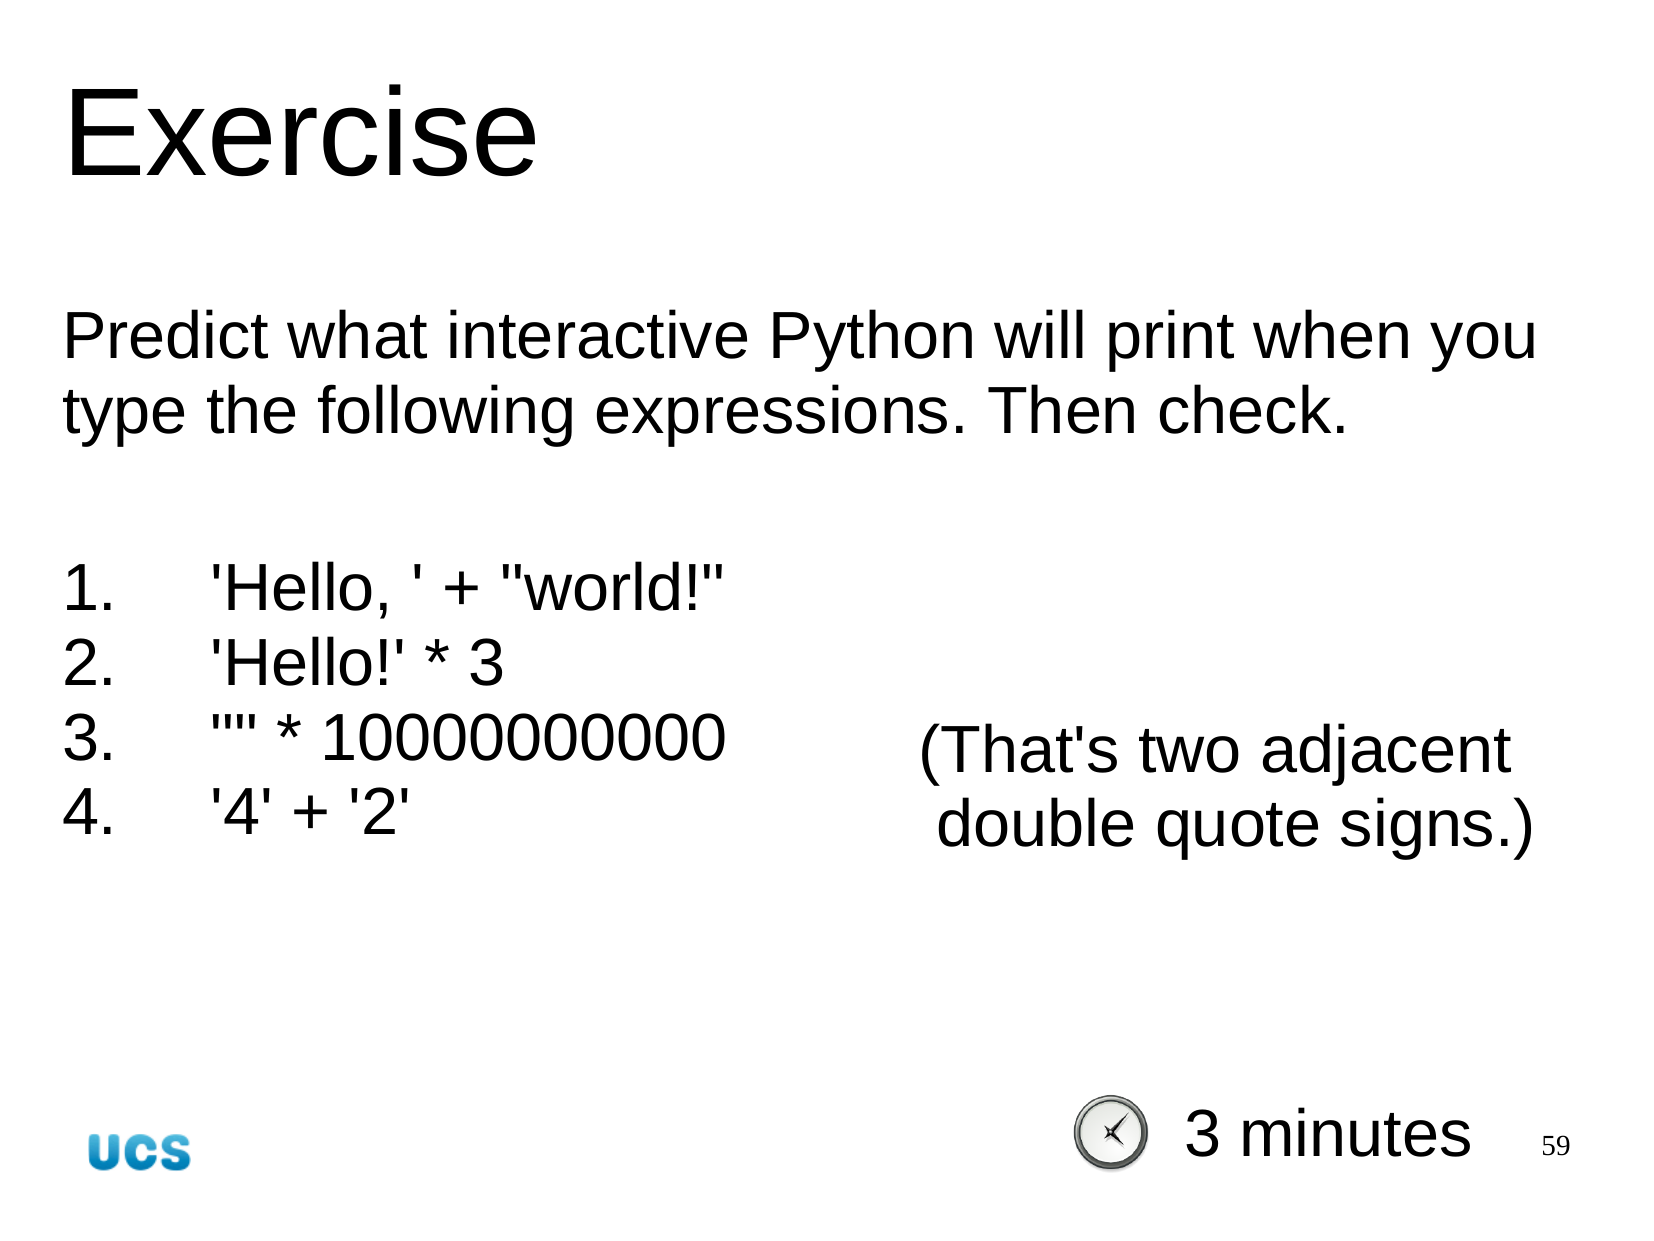

Exercise
Predict what interactive Python will print when you
type the following expressions. Then check.
1.	'Hello, ' + "world!"
2.	'Hello!' * 3
3.	"" * 10000000000
4.	'4' + '2'
(That's two adjacent
 double quote signs.)
3 minutes
59